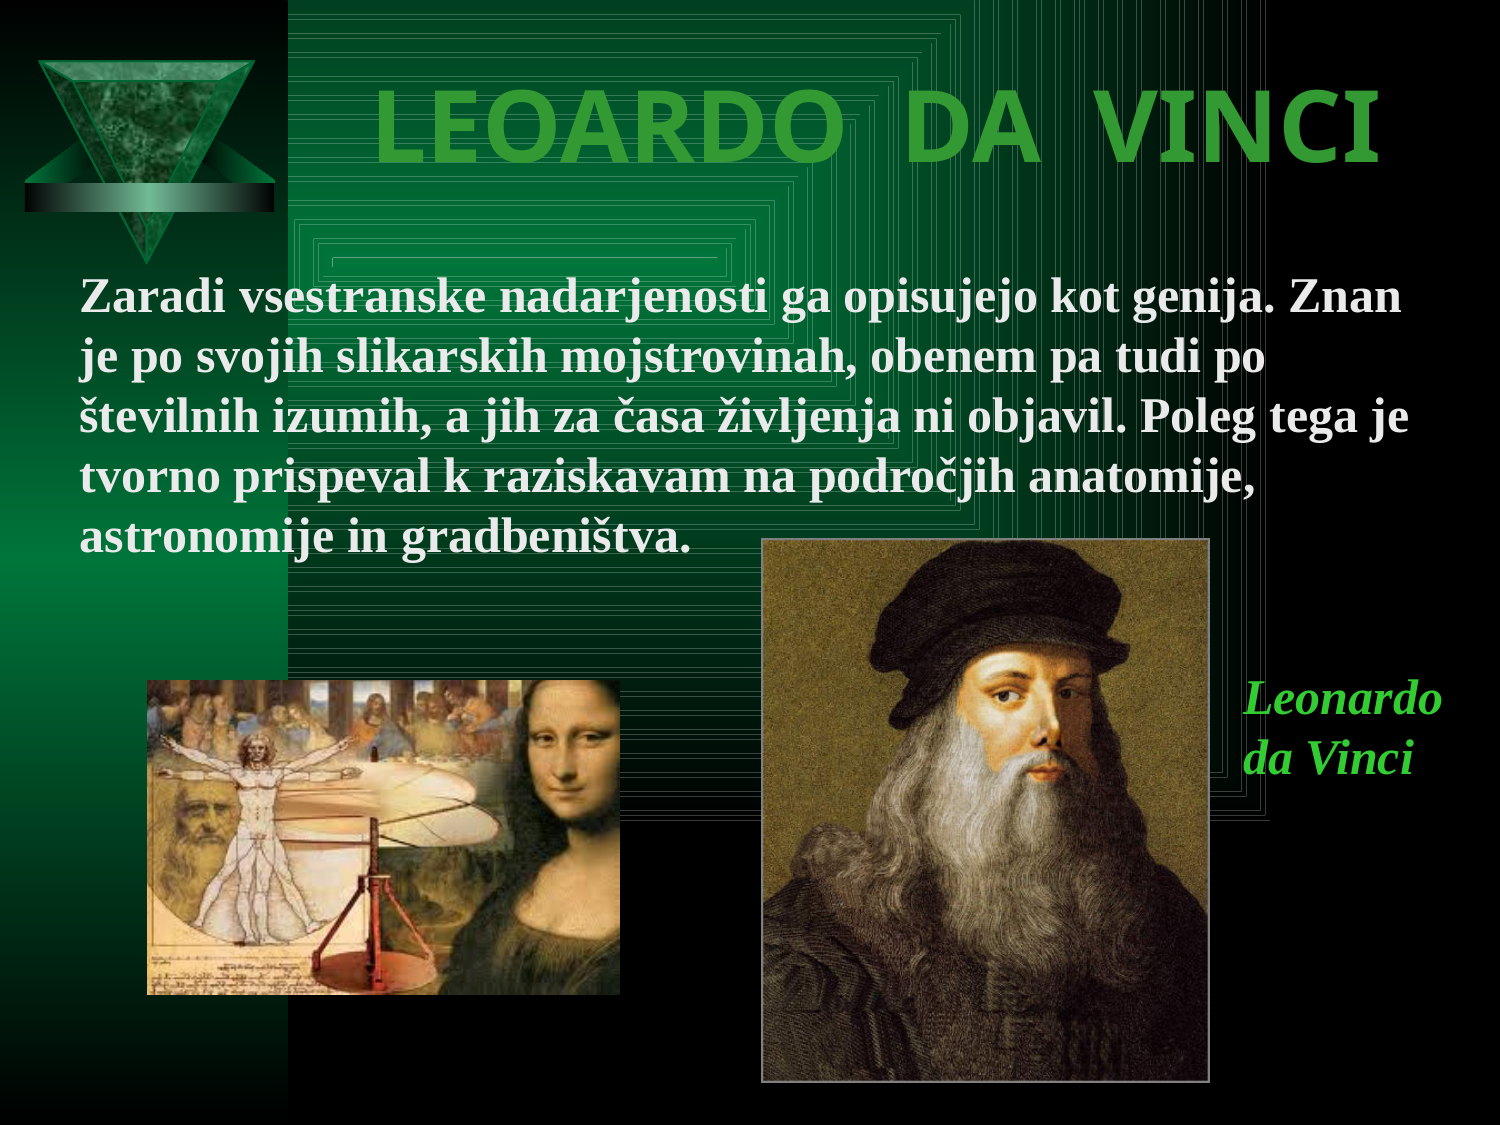

LEOARDO DA VINCI
Zaradi vsestranske nadarjenosti ga opisujejo kot genija. Znan je po svojih slikarskih mojstrovinah, obenem pa tudi po številnih izumih, a jih za časa življenja ni objavil. Poleg tega je tvorno prispeval k raziskavam na področjih anatomije, astronomije in gradbeništva.
Leonardo da Vinci